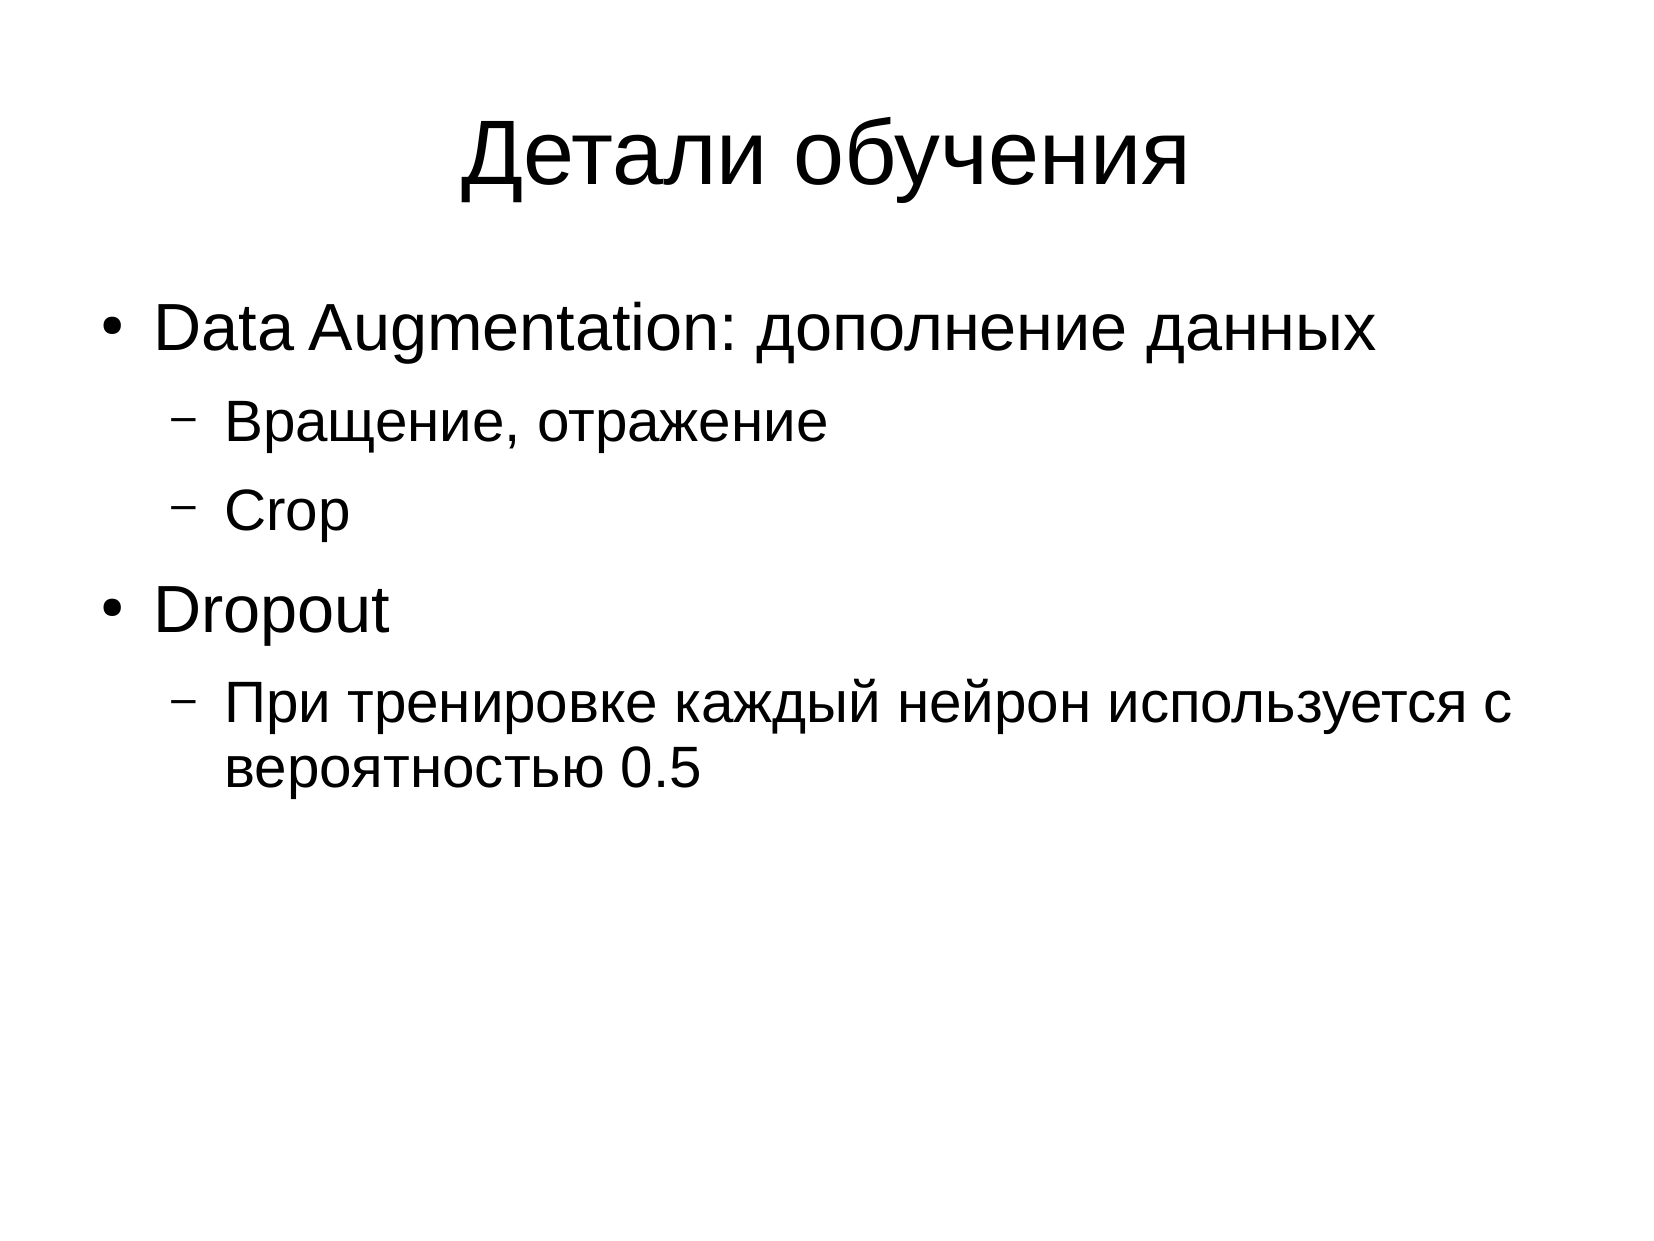

# Детали обучения
Data Augmentation: дополнение данных
Вращение, отражение
Crop
Dropout
При тренировке каждый нейрон используется с вероятностью 0.5